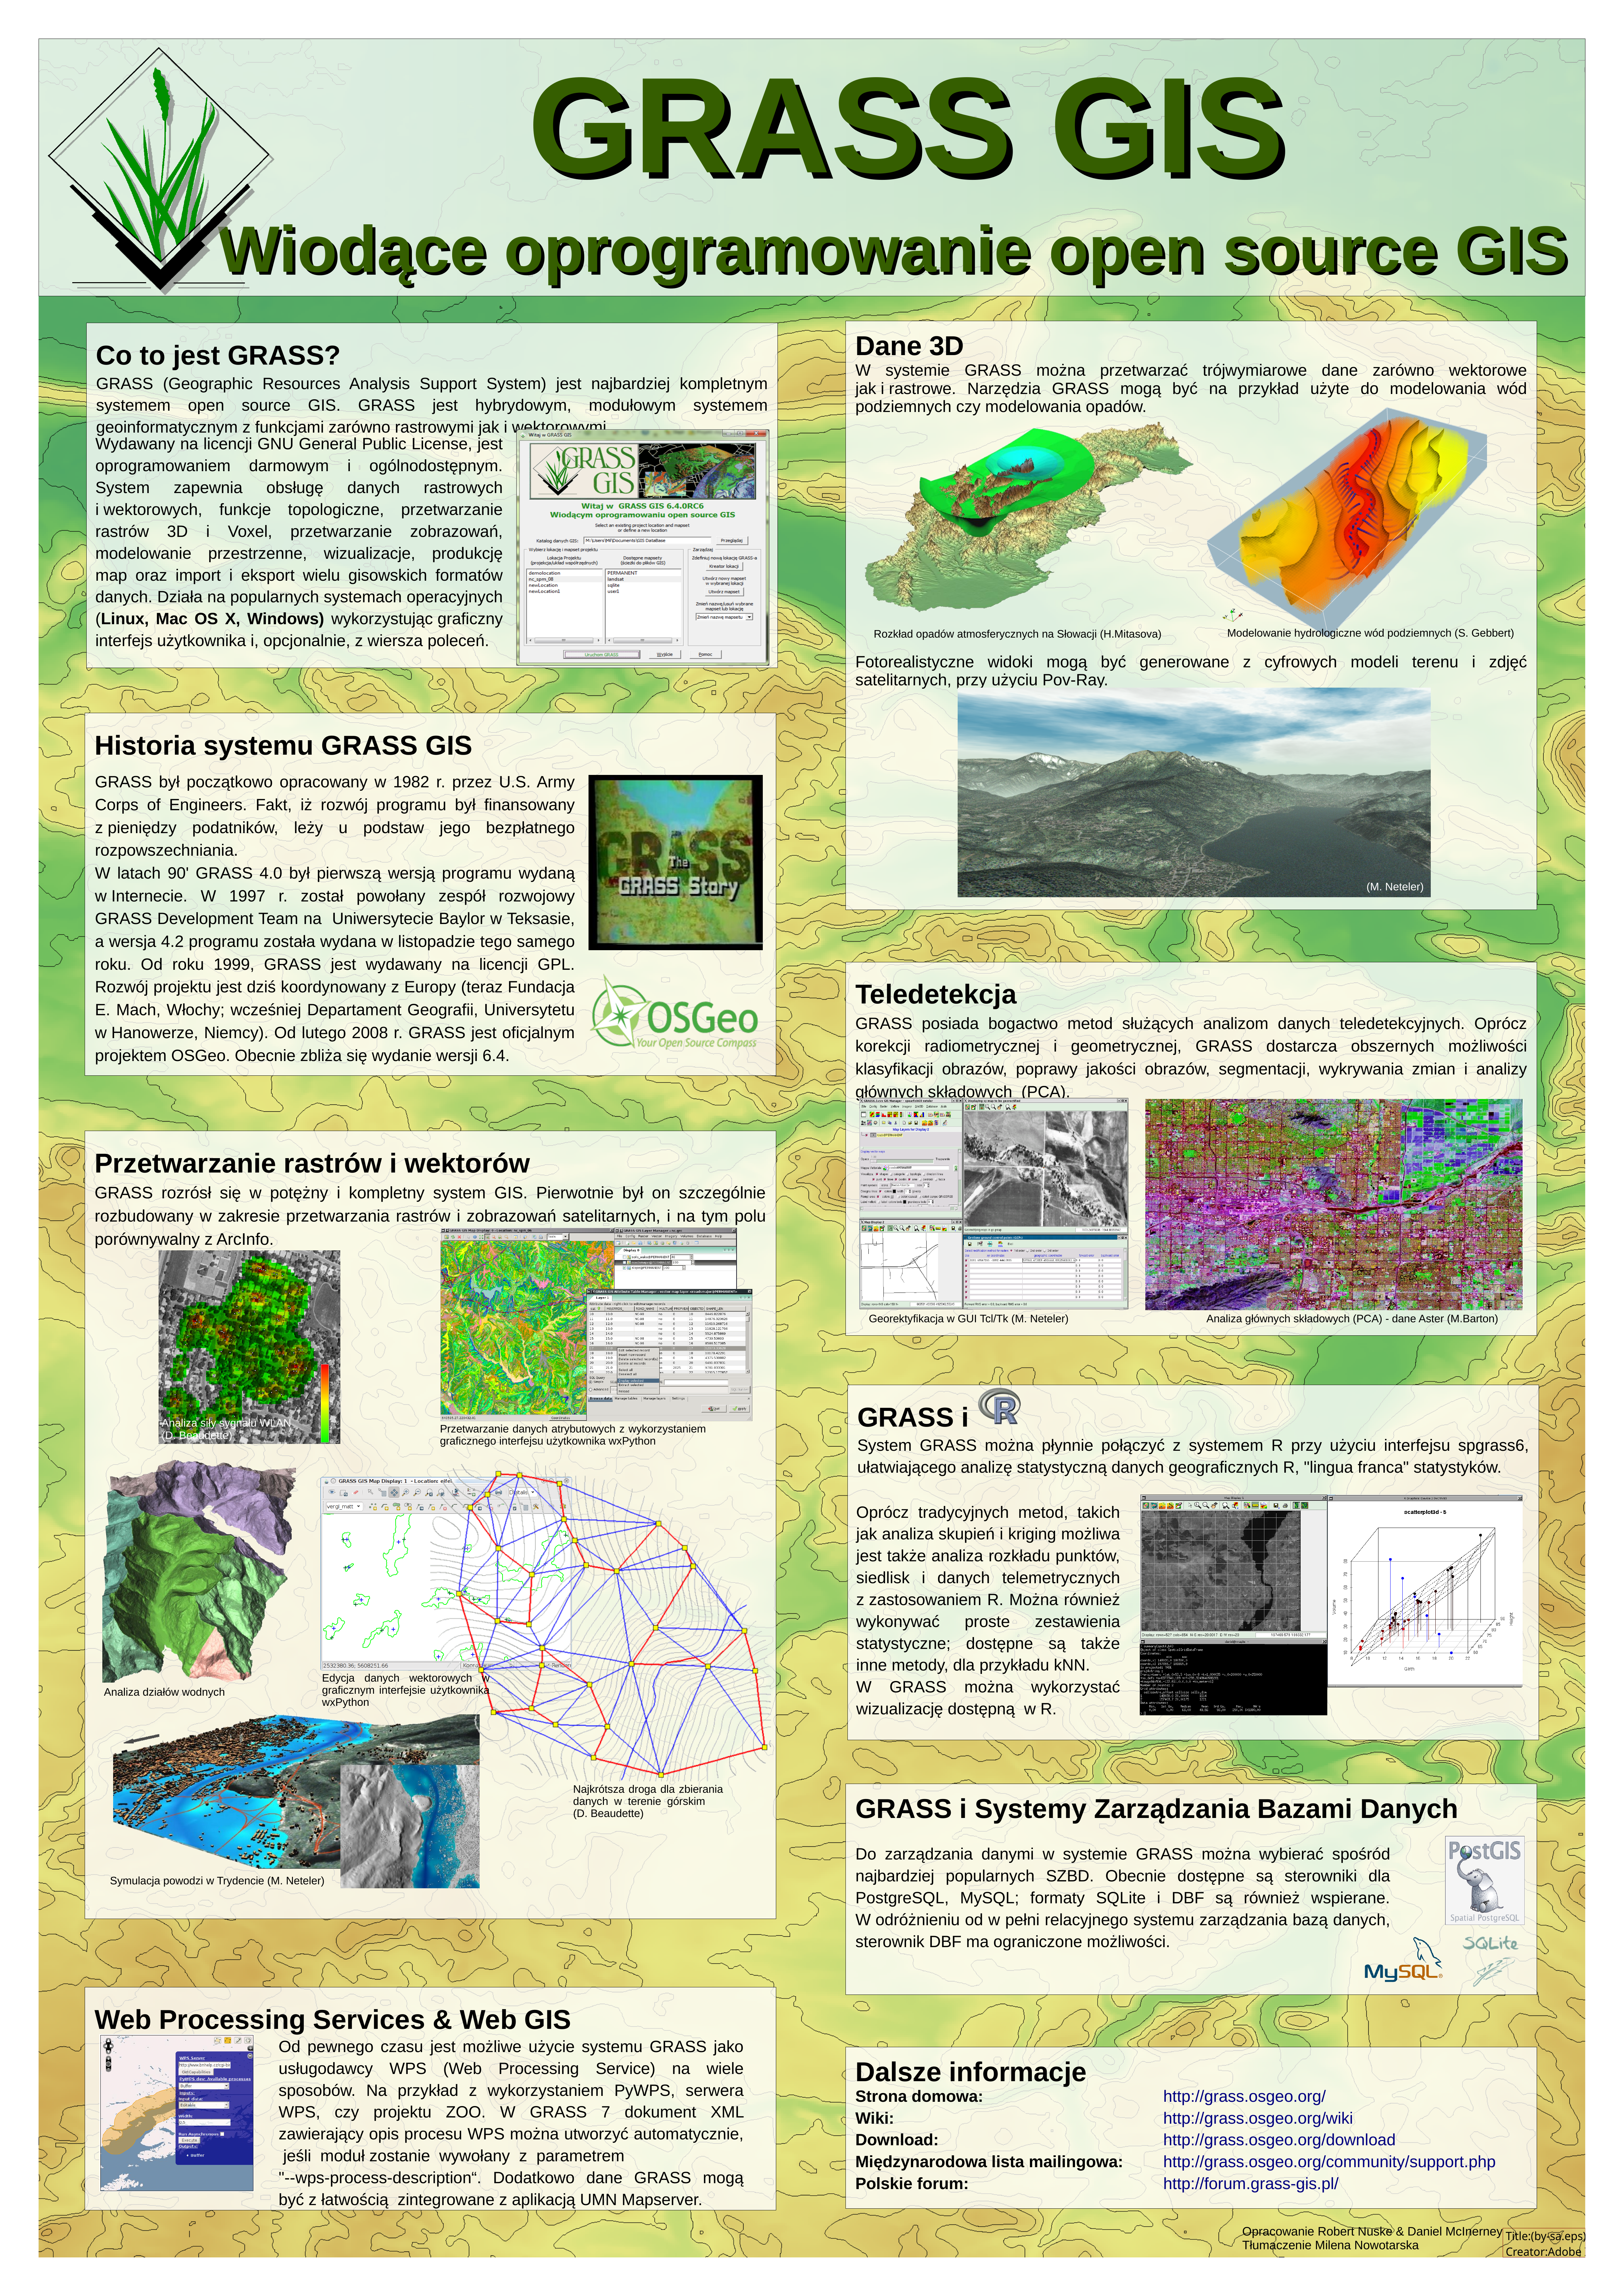

GRASS GIS
 Wiodące oprogramowanie open source GIS
Dane 3D
W systemie GRASS można przetwarzać trójwymiarowe dane zarówno wektorowe jak i rastrowe. Narzędzia GRASS mogą być na przykład użyte do modelowania wód podziemnych czy modelowania opadów.
Fotorealistyczne widoki mogą być generowane z cyfrowych modeli terenu i zdjęć satelitarnych, przy użyciu Pov-Ray.
Co to jest GRASS?
GRASS (Geographic Resources Analysis Support System) jest najbardziej kompletnym systemem open source GIS. GRASS jest hybrydowym, modułowym systemem geoinformatycznym z funkcjami zarówno rastrowymi jak i wektorowymi.
Wydawany na licencji GNU General Public License, jest oprogramowaniem darmowym i ogólnodostępnym. System zapewnia obsługę danych rastrowych i wektorowych, funkcje topologiczne, przetwarzanie rastrów 3D i Voxel, przetwarzanie zobrazowań, modelowanie przestrzenne, wizualizacje, produkcję map oraz import i eksport wielu gisowskich formatów danych. Działa na popularnych systemach operacyjnych (Linux, Mac OS X, Windows) wykorzystując graficzny interfejs użytkownika i, opcjonalnie, z wiersza poleceń.
Modelowanie hydrologiczne wód podziemnych (S. Gebbert)
Rozkład opadów atmosferycznych na Słowacji (H.Mitasova)
(M. Neteler)
Historia systemu GRASS GIS
GRASS był początkowo opracowany w 1982 r. przez U.S. Army Corps of Engineers. Fakt, iż rozwój programu był finansowany z pieniędzy podatników, leży u podstaw jego bezpłatnego rozpowszechniania.
W latach 90' GRASS 4.0 był pierwszą wersją programu wydaną w Internecie. W 1997 r. został powołany zespół rozwojowy GRASS Development Team na Uniwersytecie Baylor w Teksasie, a wersja 4.2 programu została wydana w listopadzie tego samego roku. Od roku 1999, GRASS jest wydawany na licencji GPL. Rozwój projektu jest dziś koordynowany z Europy (teraz Fundacja E. Mach, Włochy; wcześniej Departament Geografii, Universytetu w Hanowerze, Niemcy). Od lutego 2008 r. GRASS jest oficjalnym projektem OSGeo. Obecnie zbliża się wydanie wersji 6.4.
Teledetekcja
GRASS posiada bogactwo metod służących analizom danych teledetekcyjnych. Oprócz korekcji radiometrycznej i geometrycznej, GRASS dostarcza obszernych możliwości klasyfikacji obrazów, poprawy jakości obrazów, segmentacji, wykrywania zmian i analizy głównych składowych (PCA).
Georektyfikacja w GUI Tcl/Tk (M. Neteler)
Analiza głównych składowych (PCA) - dane Aster (M.Barton)
Przetwarzanie rastrów i wektorów
GRASS rozrósł się w potężny i kompletny system GIS. Pierwotnie był on szczególnie rozbudowany w zakresie przetwarzania rastrów i zobrazowań satelitarnych, i na tym polu porównywalny z ArcInfo.
Analiza siły sygnału WLAN
(D. Beaudette)
GRASS i
System GRASS można płynnie połączyć z systemem R przy użyciu interfejsu spgrass6, ułatwiającego analizę statystyczną danych geograficznych R, "lingua franca" statystyków.
Oprócz tradycyjnych metod, takich jak analiza skupień i kriging możliwa jest także analiza rozkładu punktów, siedlisk i danych telemetrycznych z zastosowaniem R. Można również wykonywać proste zestawienia statystyczne; dostępne są także inne metody, dla przykładu kNN.
W GRASS można wykorzystać wizualizację dostępną w R.
Przetwarzanie danych atrybutowych z wykorzystaniem graficznego interfejsu użytkownika wxPython
Analiza działów wodnych
Edycja danych wektorowych w graficznym interfejsie użytkownika wxPython
Najkrótsza droga dla zbierania danych w terenie górskim
(D. Beaudette)
GRASS i Systemy Zarządzania Bazami Danych
Do zarządzania danymi w systemie GRASS można wybierać spośród najbardziej popularnych SZBD. Obecnie dostępne są sterowniki dla PostgreSQL, MySQL; formaty SQLite i DBF są również wspierane. W odróżnieniu od w pełni relacyjnego systemu zarządzania bazą danych, sterownik DBF ma ograniczone możliwości.
Symulacja powodzi w Trydencie (M. Neteler)
Web Processing Services & Web GIS
Od pewnego czasu jest możliwe użycie systemu GRASS jako usługodawcy WPS (Web Processing Service) na wiele sposobów. Na przykład z wykorzystaniem PyWPS, serwera WPS, czy projektu ZOO. W GRASS 7 dokument XML zawierający opis procesu WPS można utworzyć automatycznie, jeśli moduł zostanie wywołany z parametrem
"--wps-process-description“. Dodatkowo dane GRASS mogą być z łatwością zintegrowane z aplikacją UMN Mapserver.
Dalsze informacje
Strona domowa: 							 http://grass.osgeo.org/
Wiki:							 		 http://grass.osgeo.org/wiki
Download: 									 http://grass.osgeo.org/download
Międzynarodowa lista mailingowa:	 http://grass.osgeo.org/community/support.php
Polskie forum:		 					 http://forum.grass-gis.pl/
Opracowanie Robert Nuske & Daniel McInerney
Tłumaczenie Milena Nowotarska